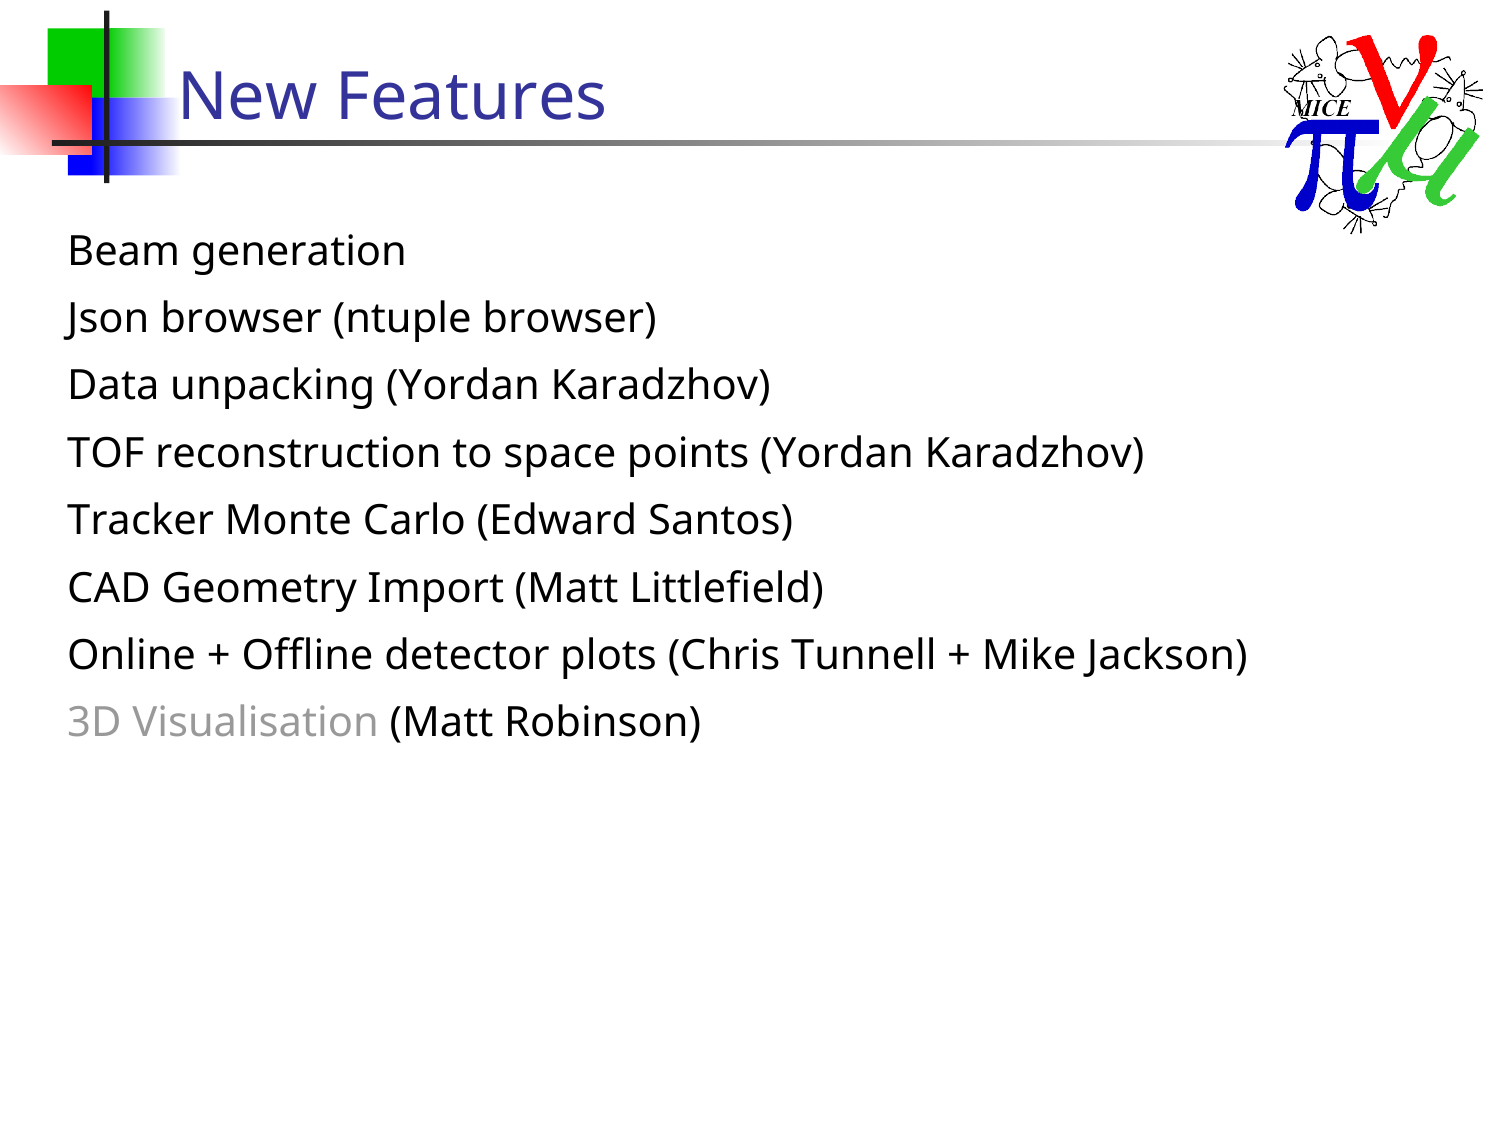

# New Features
Beam generation
Json browser (ntuple browser)
Data unpacking (Yordan Karadzhov)
TOF reconstruction to space points (Yordan Karadzhov)
Tracker Monte Carlo (Edward Santos)
CAD Geometry Import (Matt Littlefield)
Online + Offline detector plots (Chris Tunnell + Mike Jackson)
3D Visualisation (Matt Robinson)